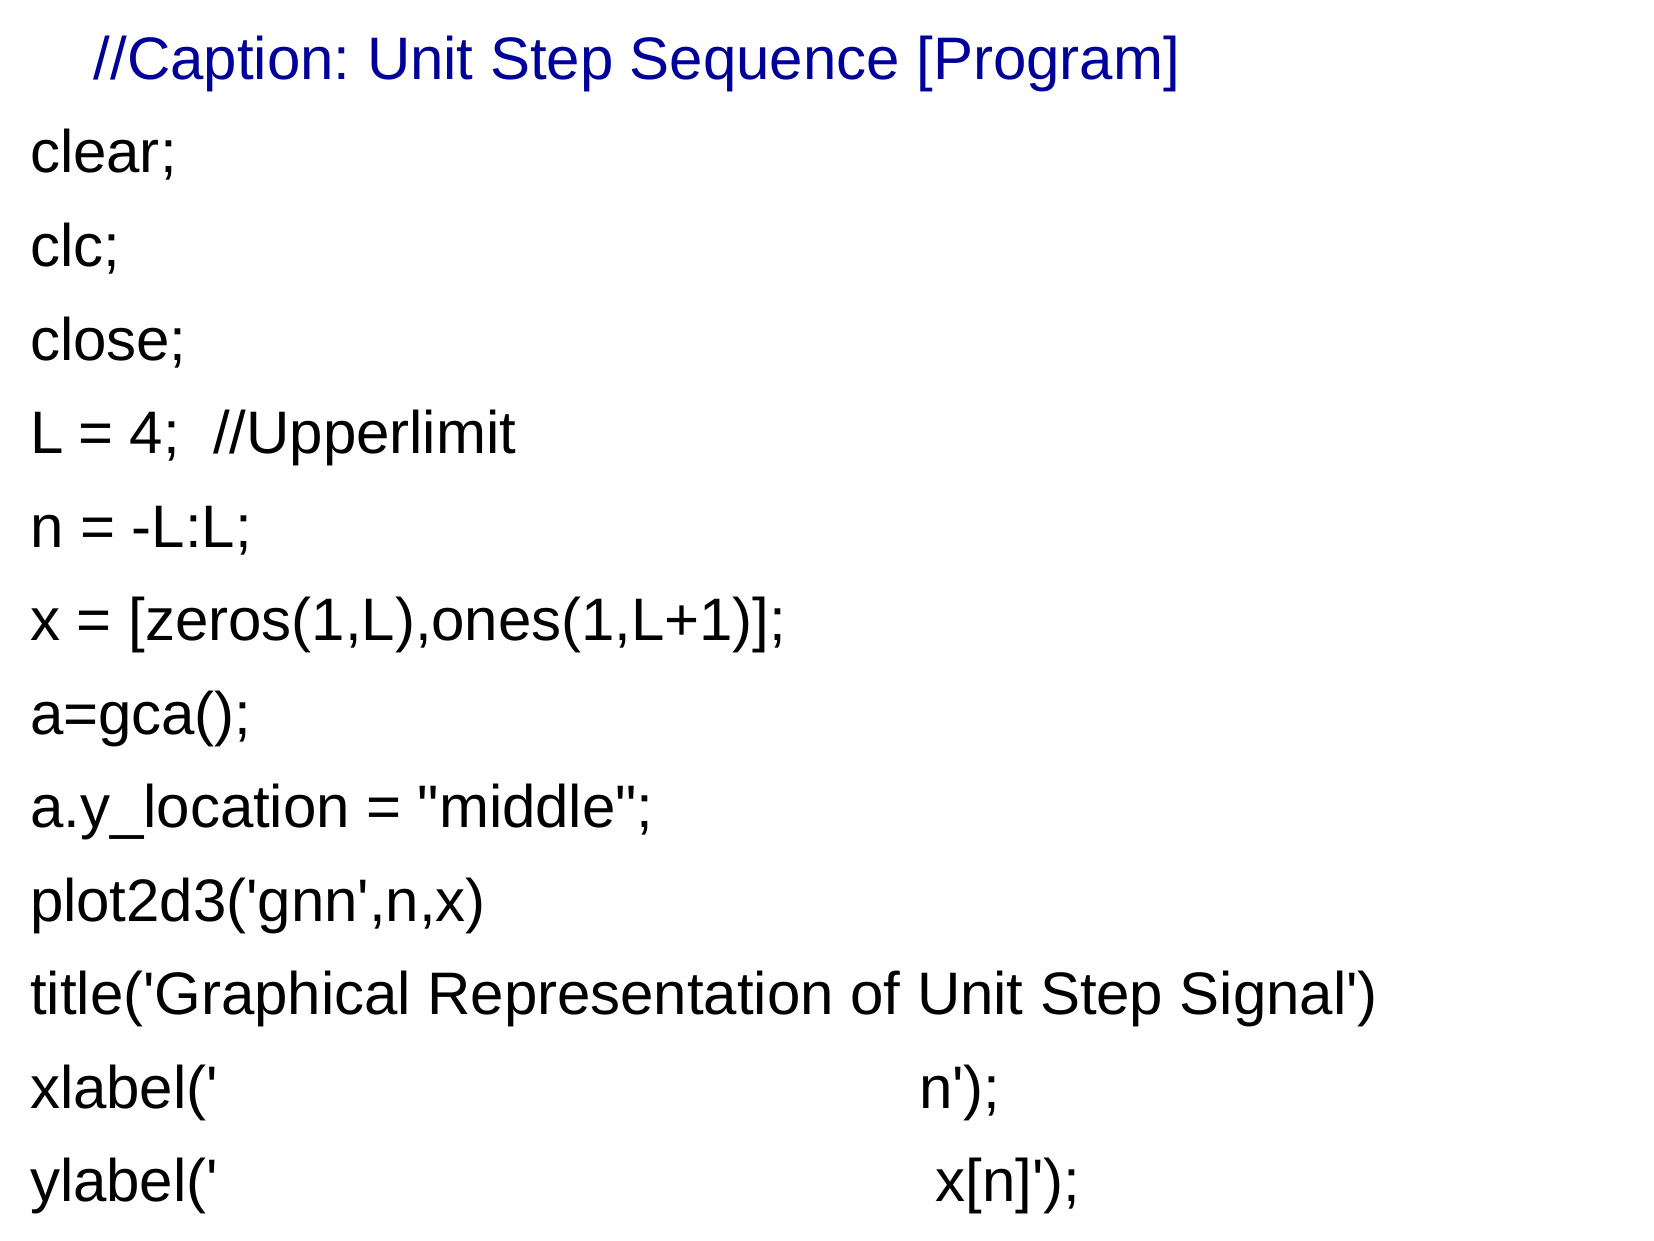

# //Caption: Unit Step Sequence [Program]
clear;
clc;
close;
L = 4; //Upperlimit
n = -L:L;
x = [zeros(1,L),ones(1,L+1)];
a=gca();
a.y_location = "middle";
plot2d3('gnn',n,x)
title('Graphical Representation of Unit Step Signal')
xlabel(' n');
ylabel(' x[n]');